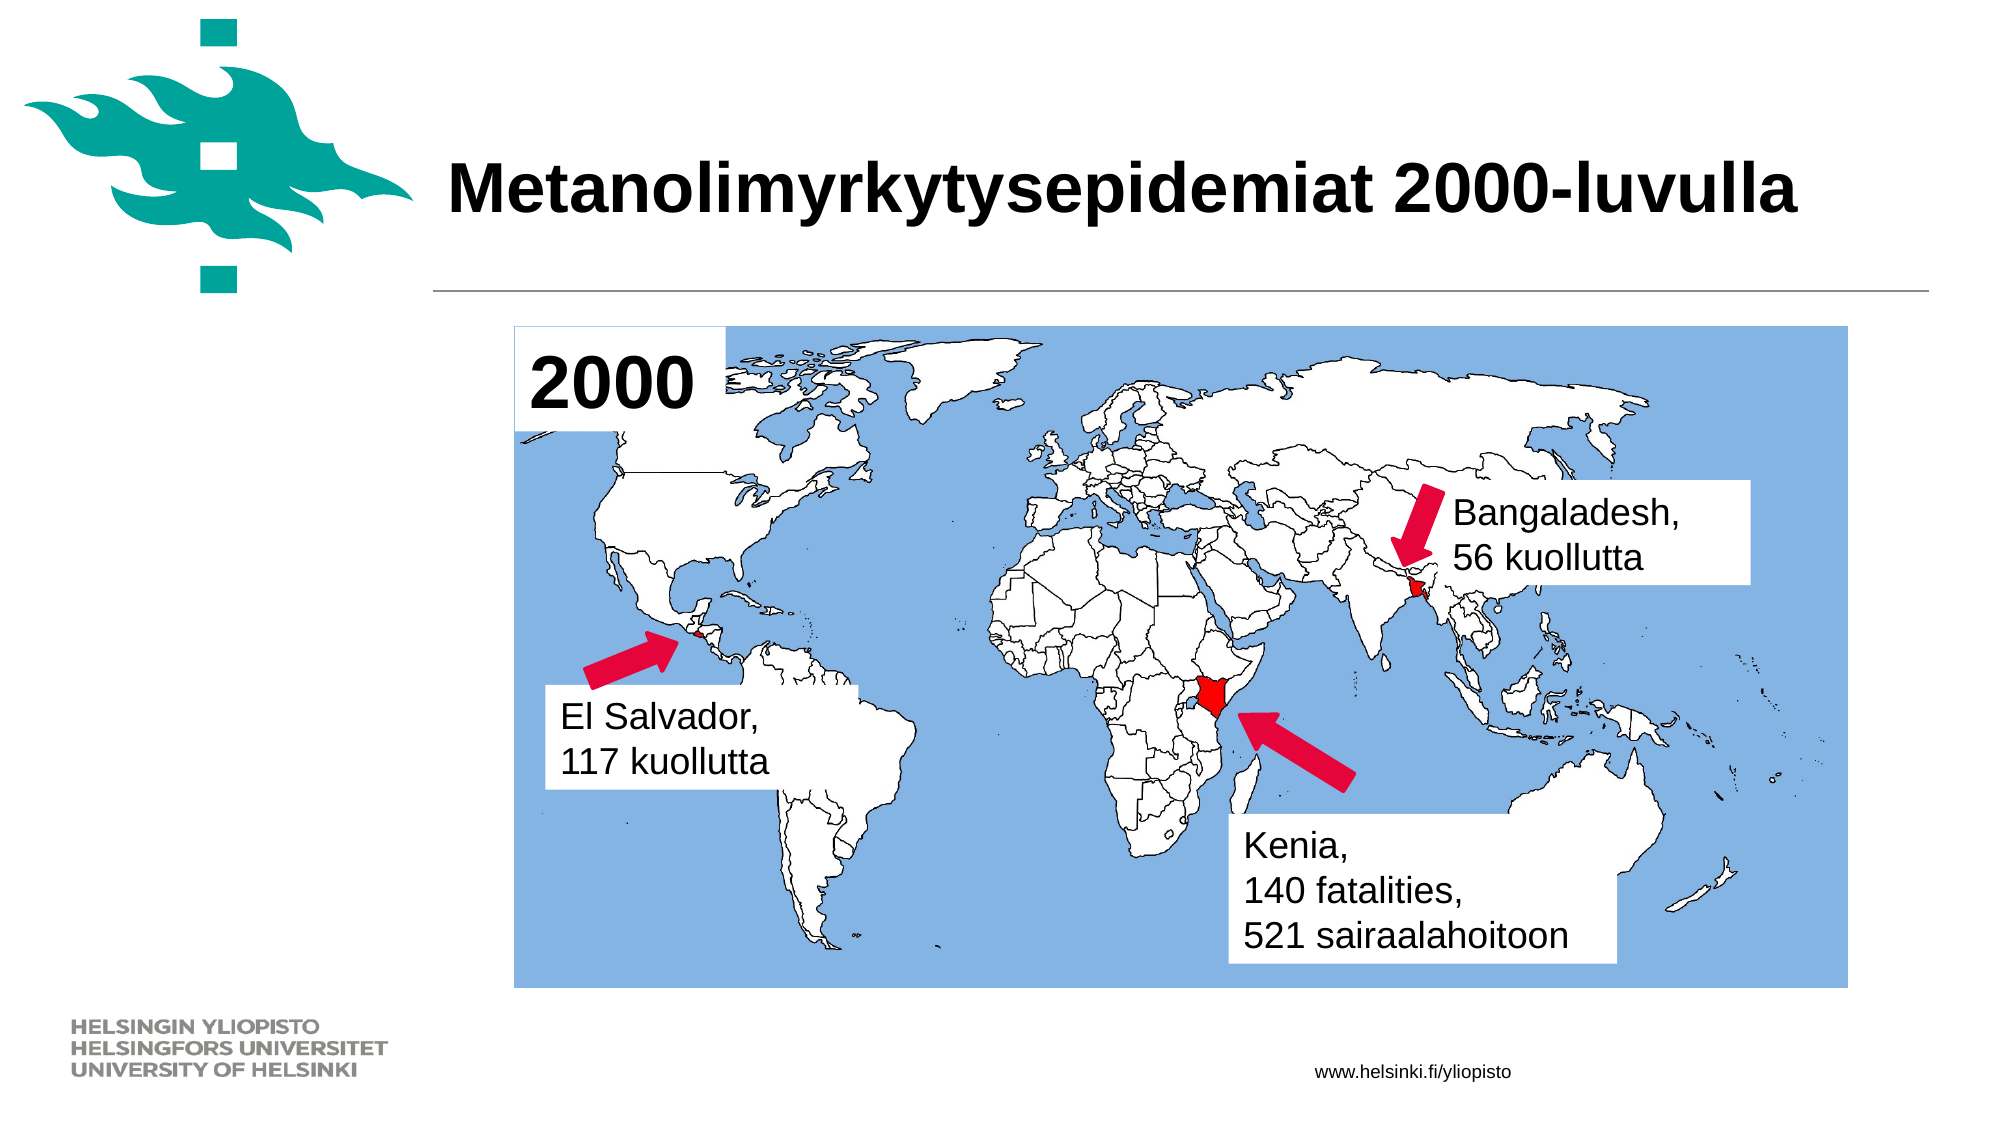

# Metanolimyrkytysepidemiat 2000-luvulla
2000
Bangaladesh,
56 kuollutta
El Salvador,
117 kuollutta
Kenia,
140 fatalities,
521 sairaalahoitoon